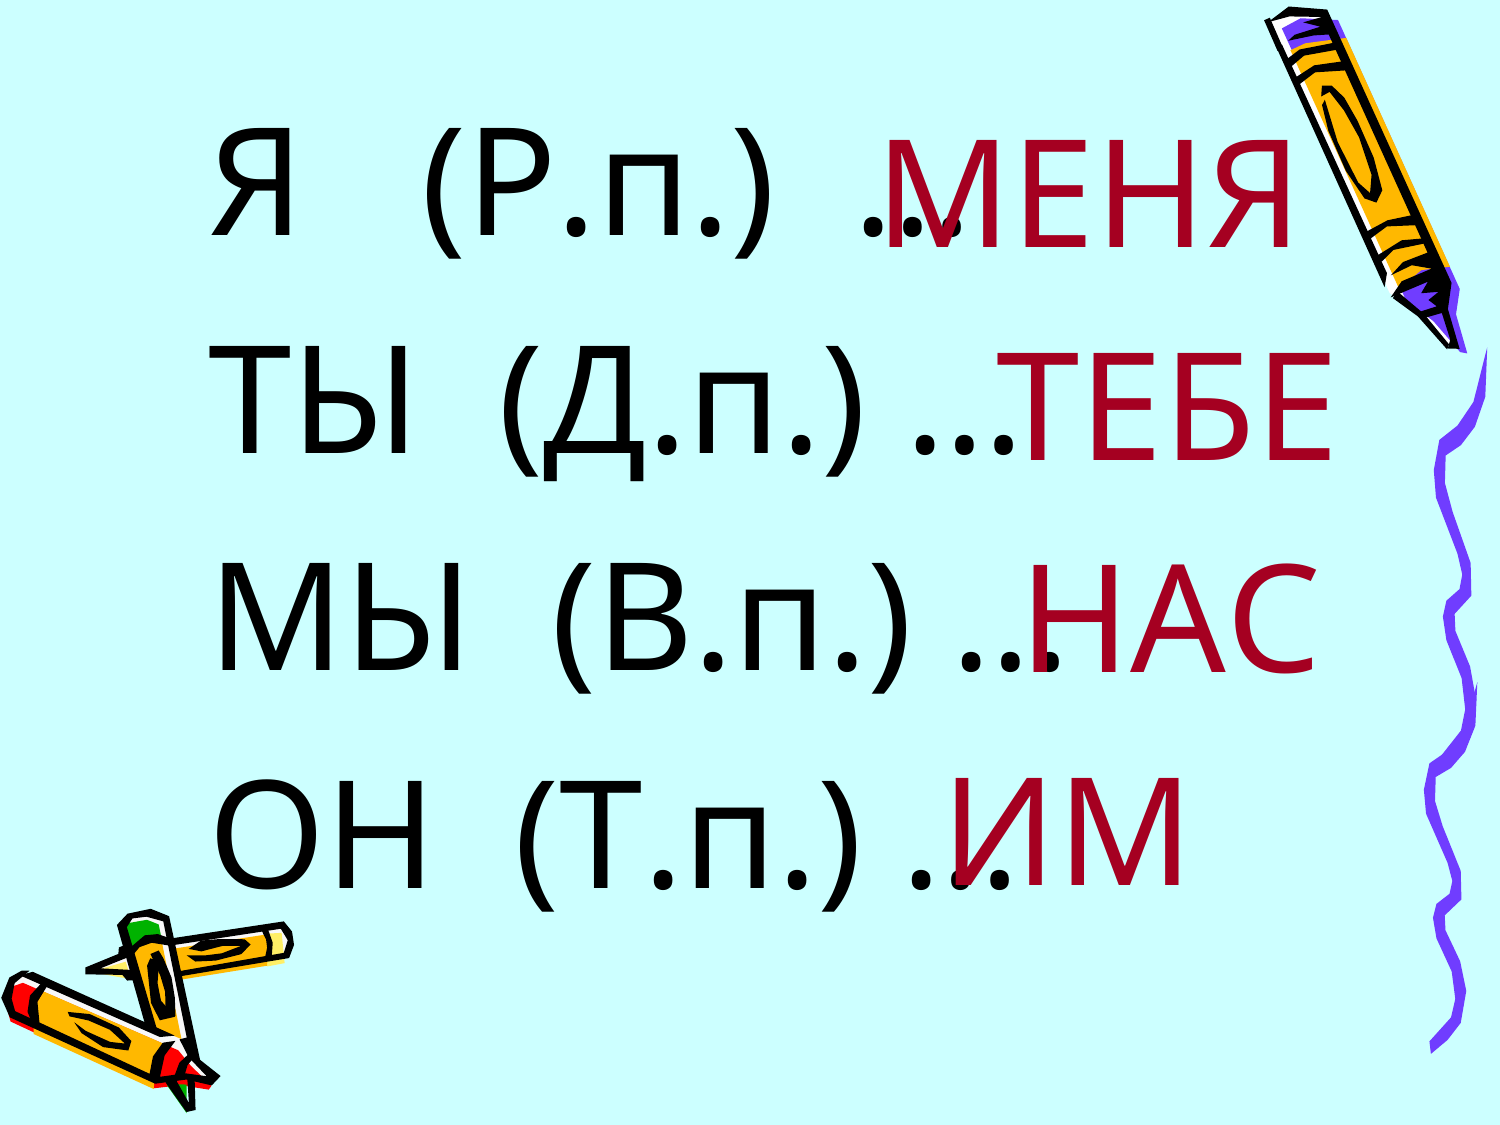

#
 Я (Р.п.) …
 ТЫ (Д.п.) …
 МЫ (В.п.) …
 ОН (Т.п.) …
МЕНЯ
ТЕБЕ
НАС
ИМ